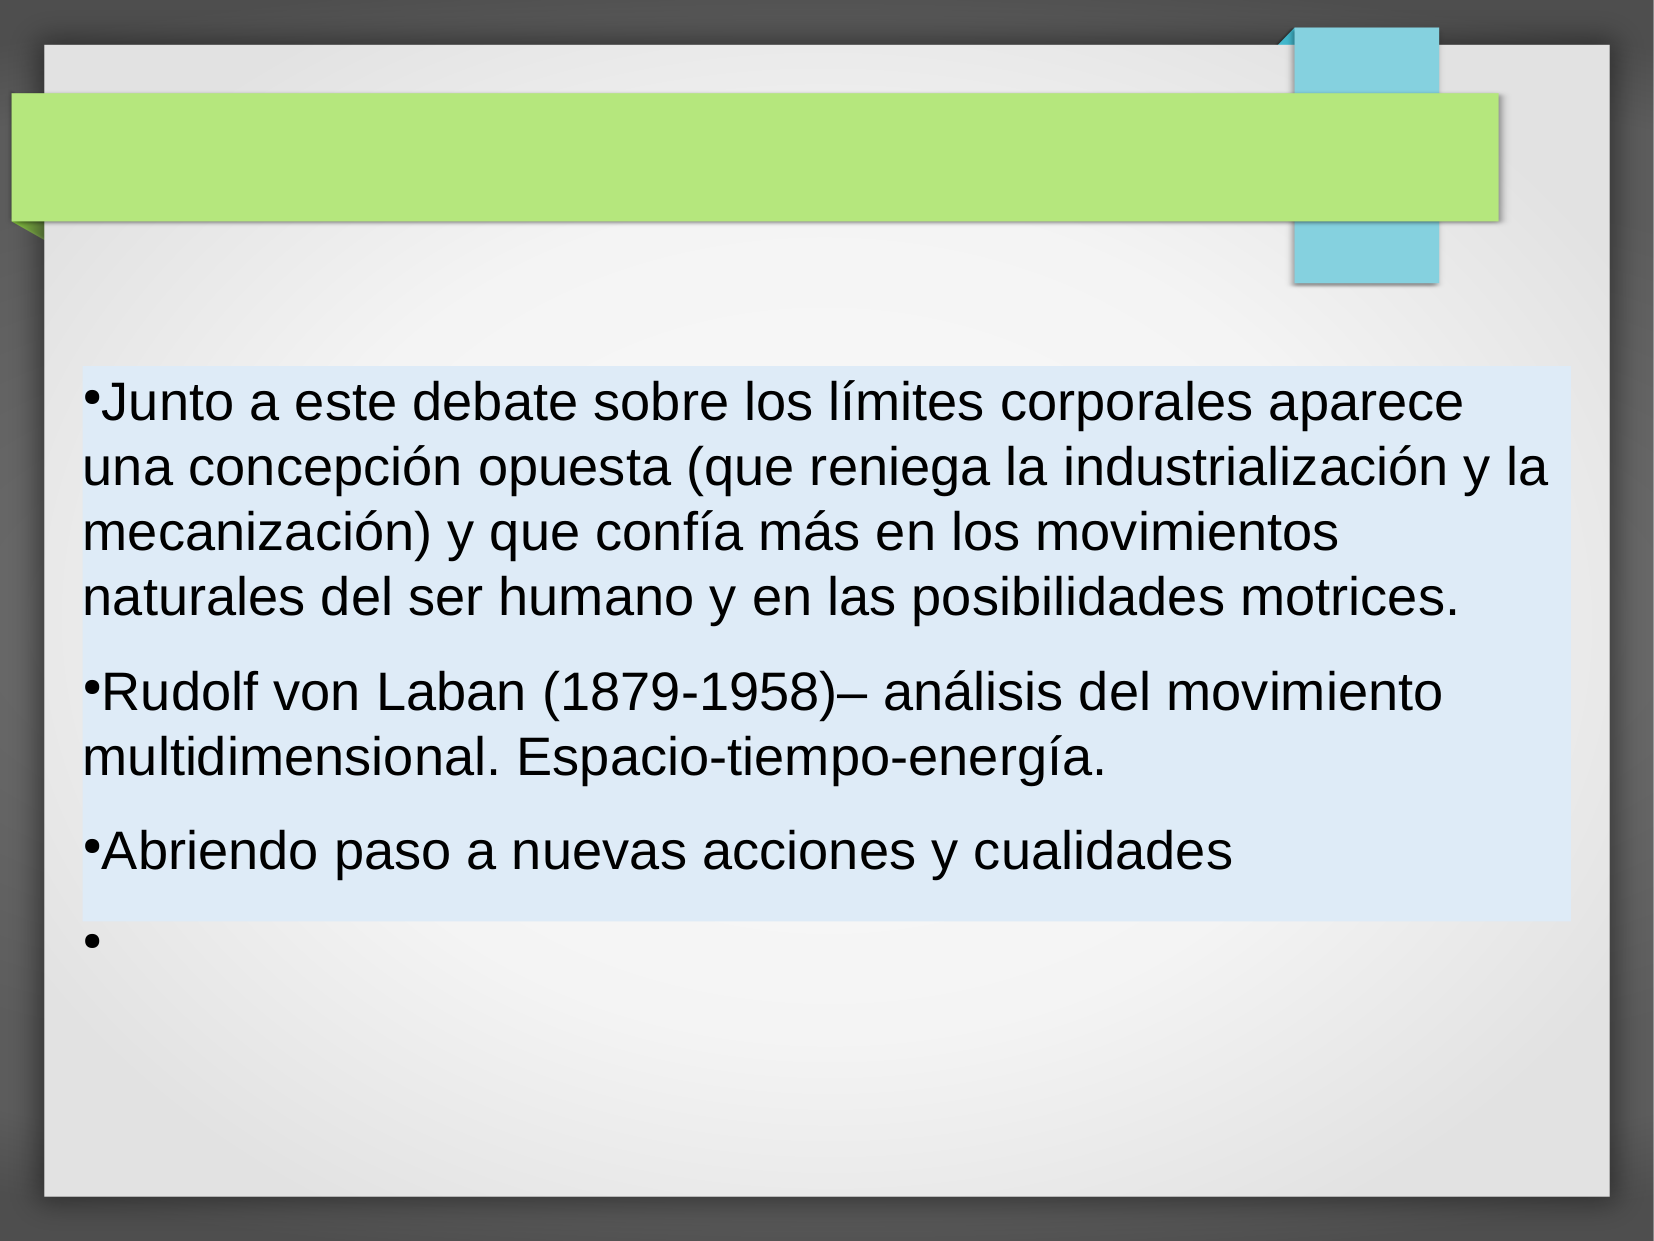

# Junto a este debate sobre los límites corporales aparece una concepción opuesta (que reniega la industrialización y la mecanización) y que confía más en los movimientos naturales del ser humano y en las posibilidades motrices.
Rudolf von Laban (1879-1958)– análisis del movimiento multidimensional. Espacio-tiempo-energía.
Abriendo paso a nuevas acciones y cualidades